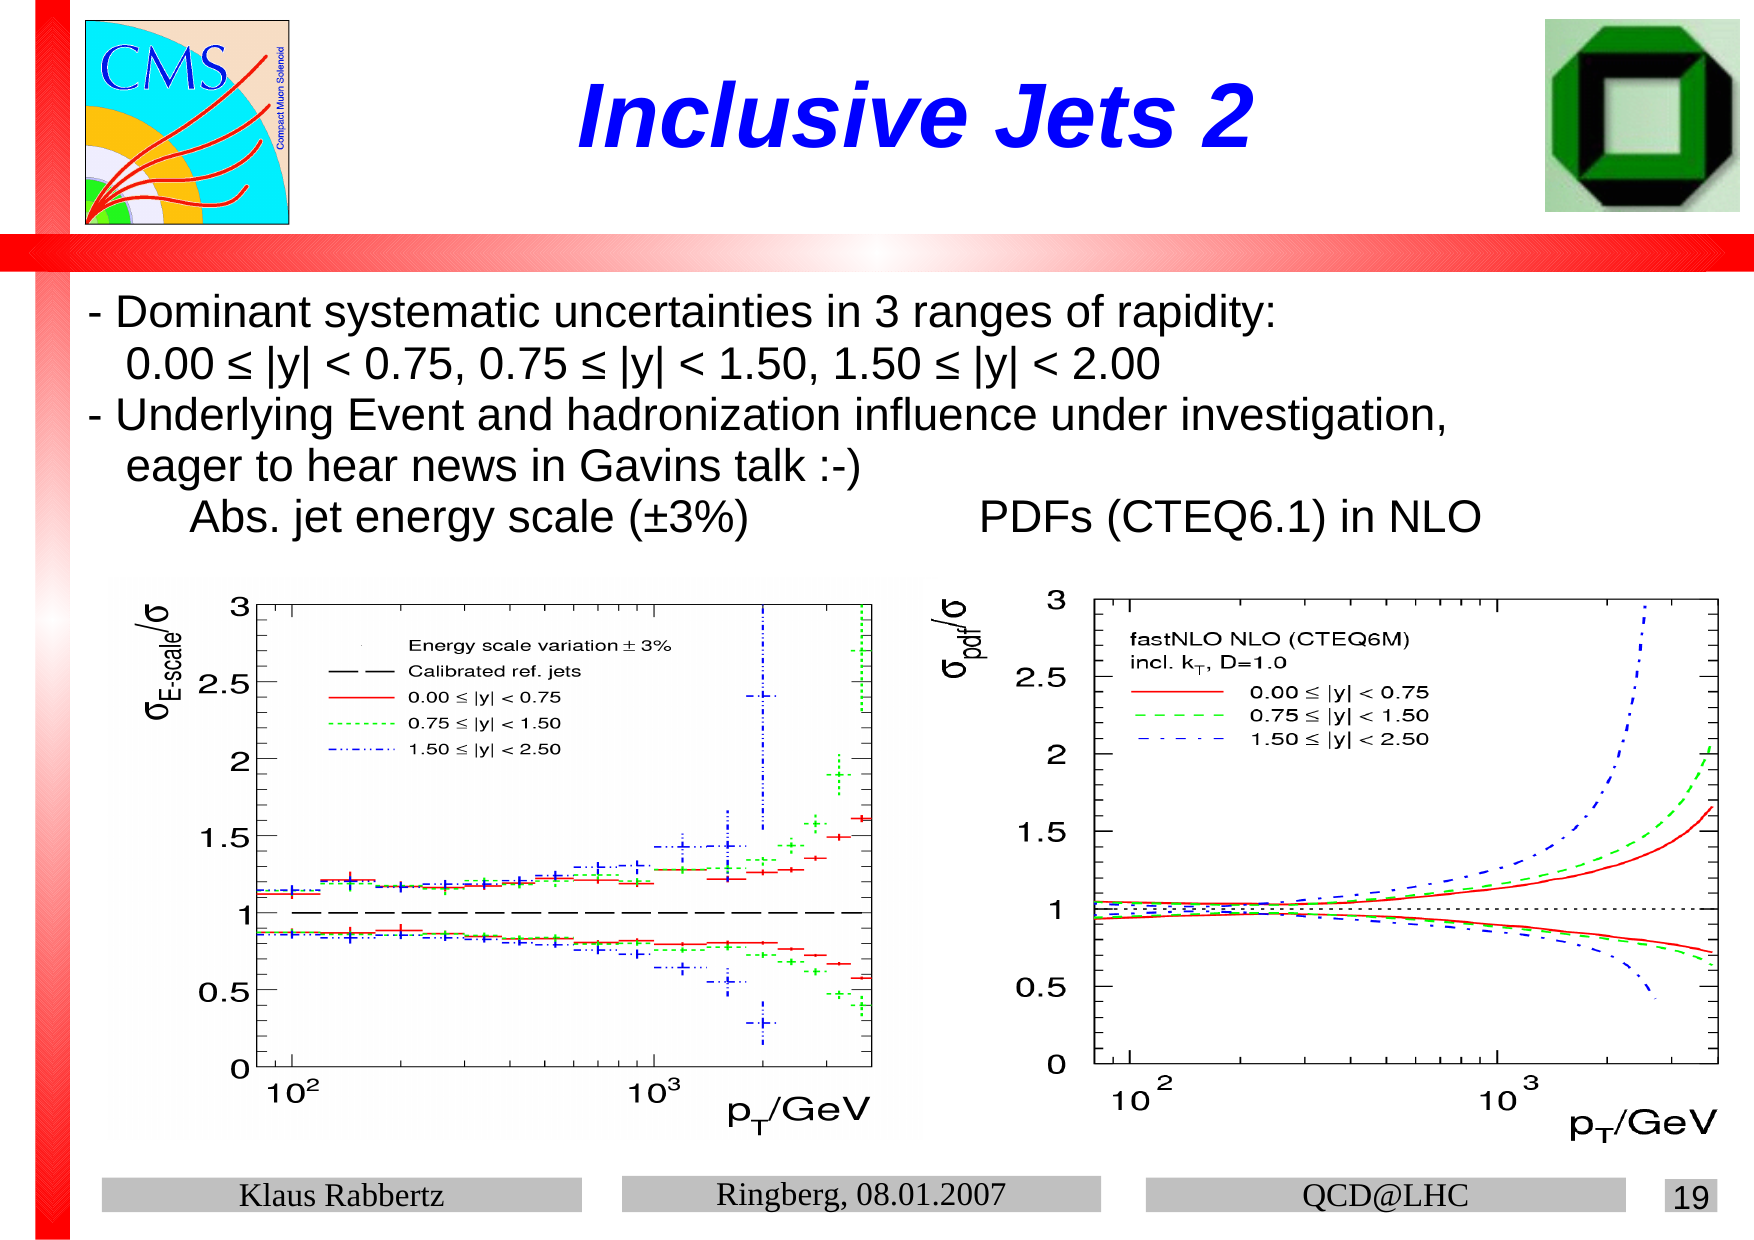

# Inclusive Jets 2
- Dominant systematic uncertainties in 3 ranges of rapidity:
 0.00 ≤ |y| < 0.75, 0.75 ≤ |y| < 1.50, 1.50 ≤ |y| < 2.00
- Underlying Event and hadronization influence under investigation,
 eager to hear news in Gavins talk :-)
 Abs. jet energy scale (±3%) PDFs (CTEQ6.1) in NLO